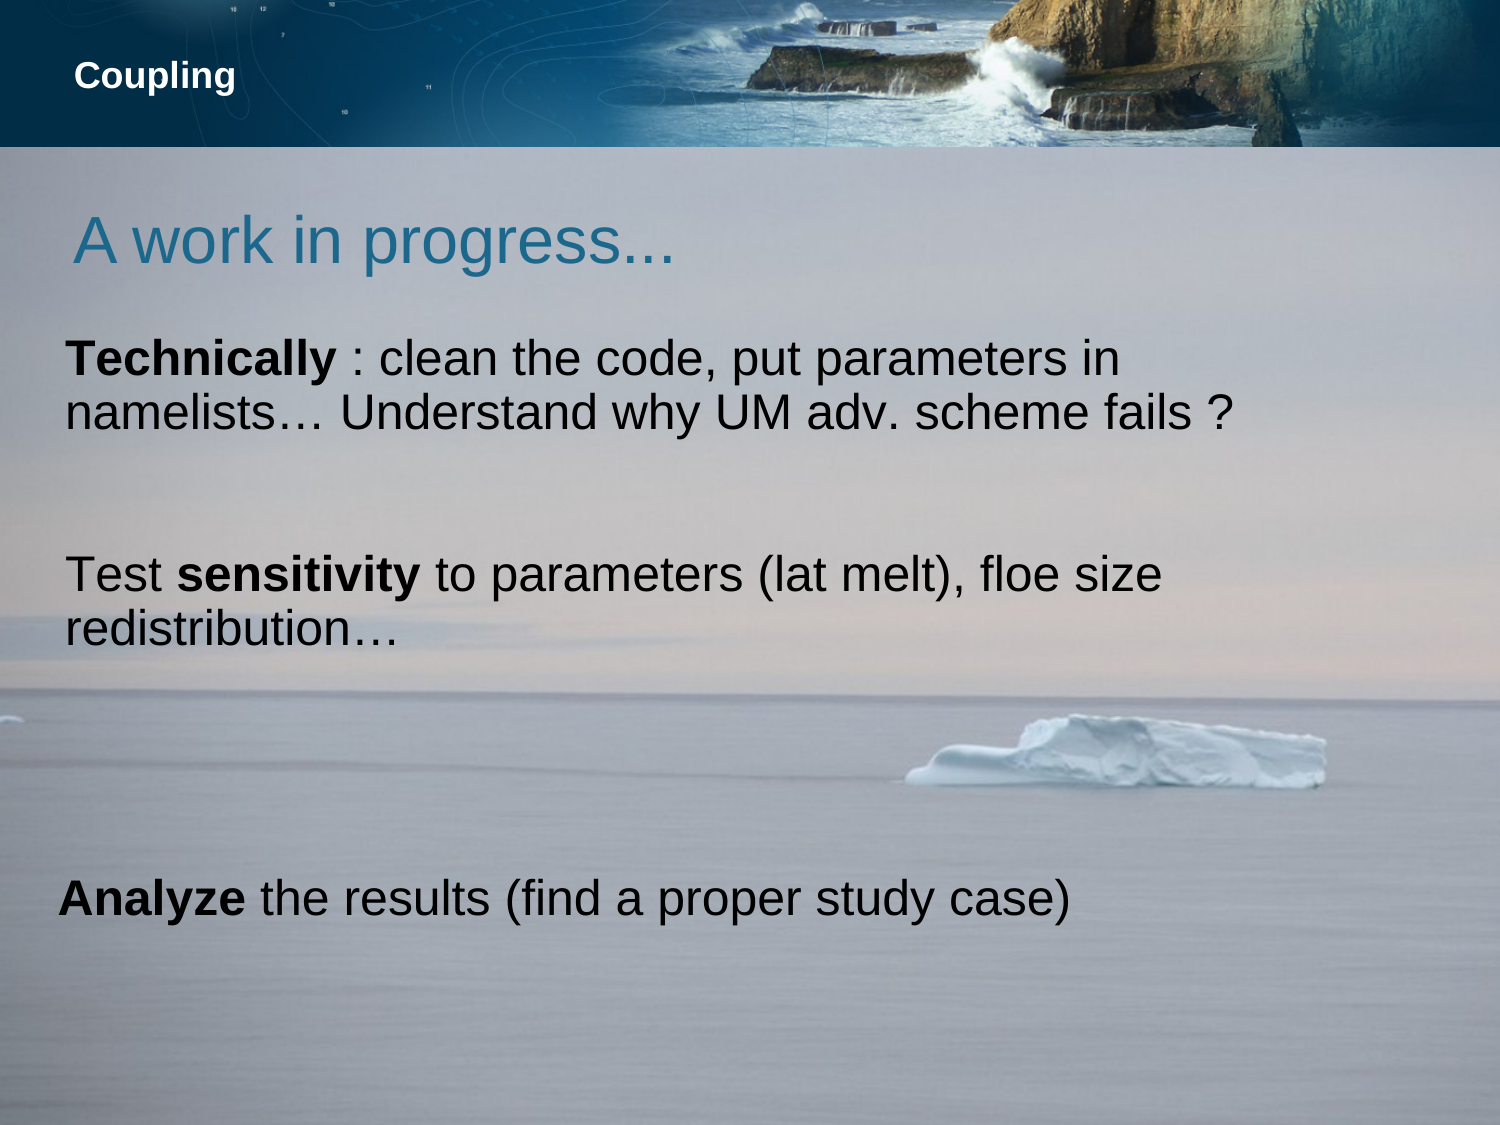

# Coupling
A work in progress...
Technically : clean the code, put parameters in namelists… Understand why UM adv. scheme fails ?
Test sensitivity to parameters (lat melt), floe size redistribution…
 Analyze the results (find a proper study case)